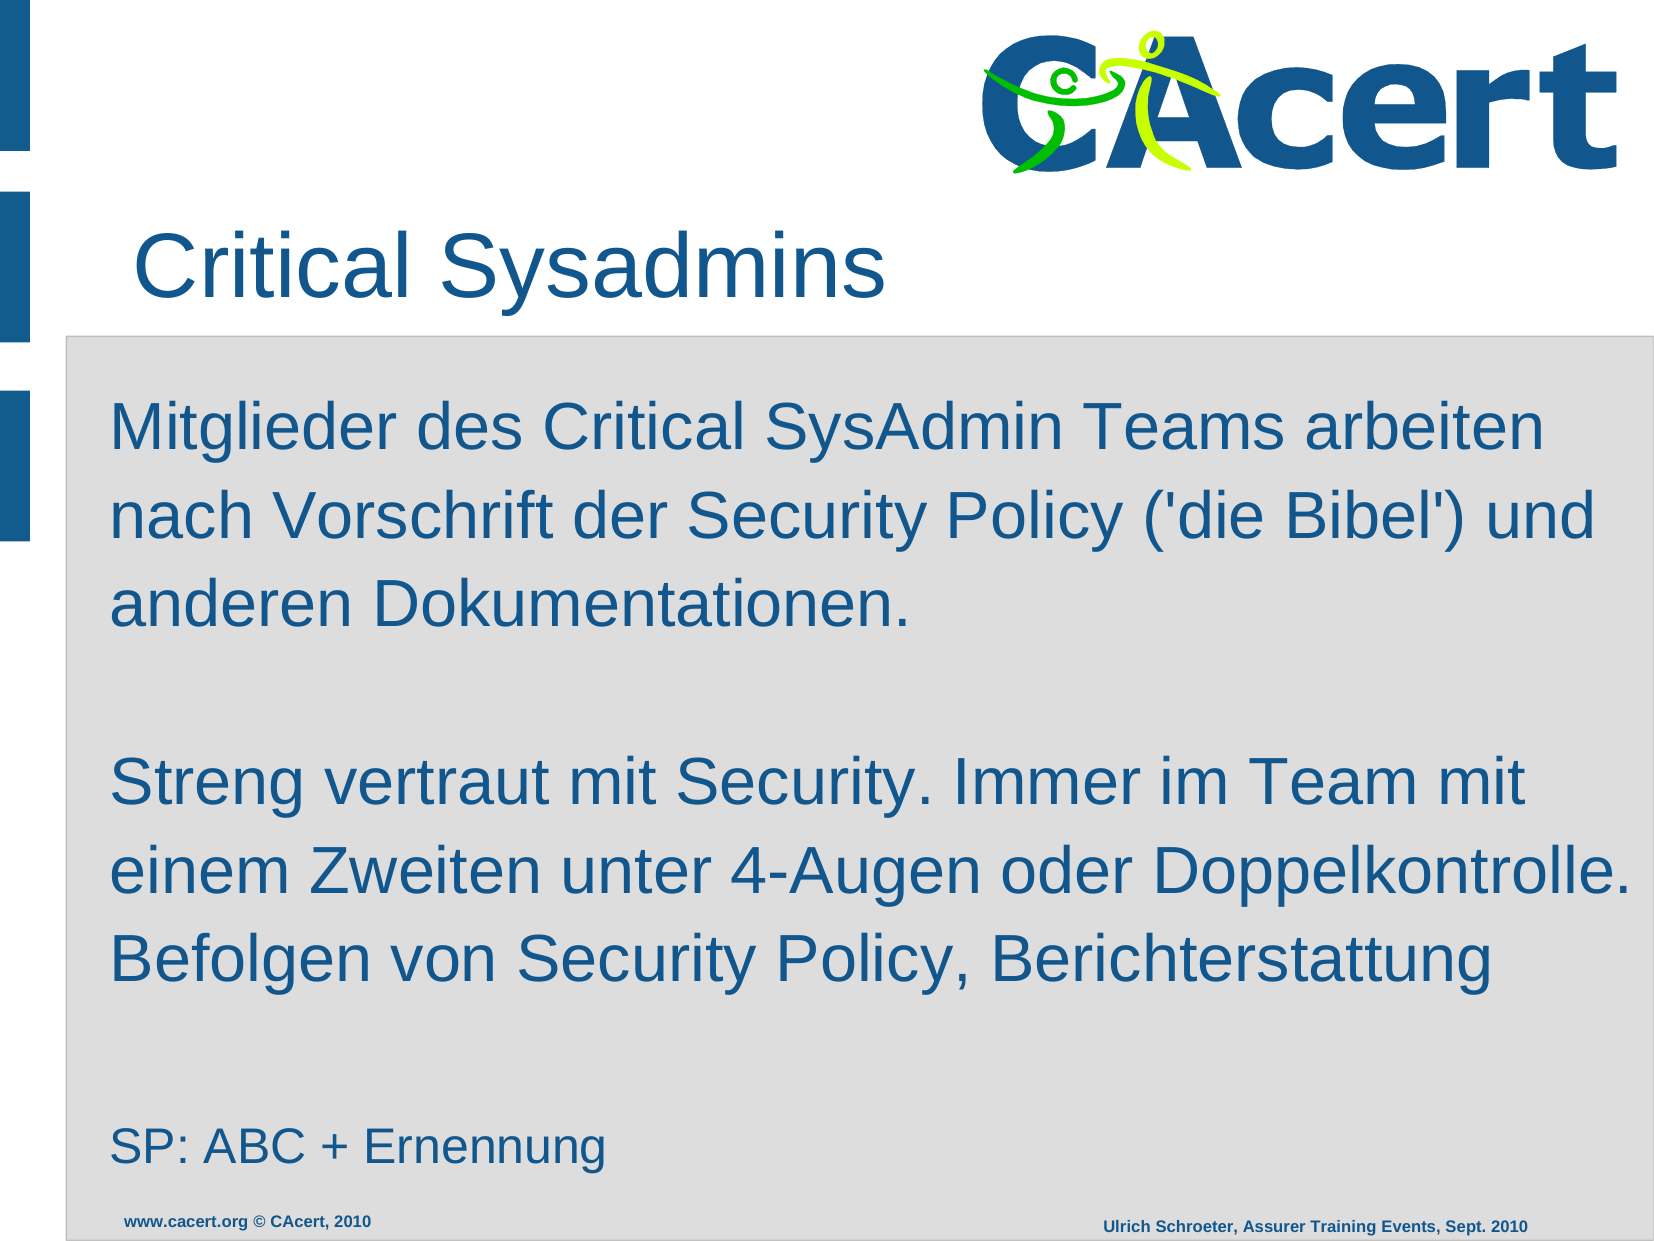

Critical Sysadmins
Mitglieder des Critical SysAdmin Teams arbeiten
nach Vorschrift der Security Policy ('die Bibel') und
anderen Dokumentationen.
Streng vertraut mit Security. Immer im Team mit
einem Zweiten unter 4-Augen oder Doppelkontrolle.
Befolgen von Security Policy, Berichterstattung
SP: ABC + Ernennung